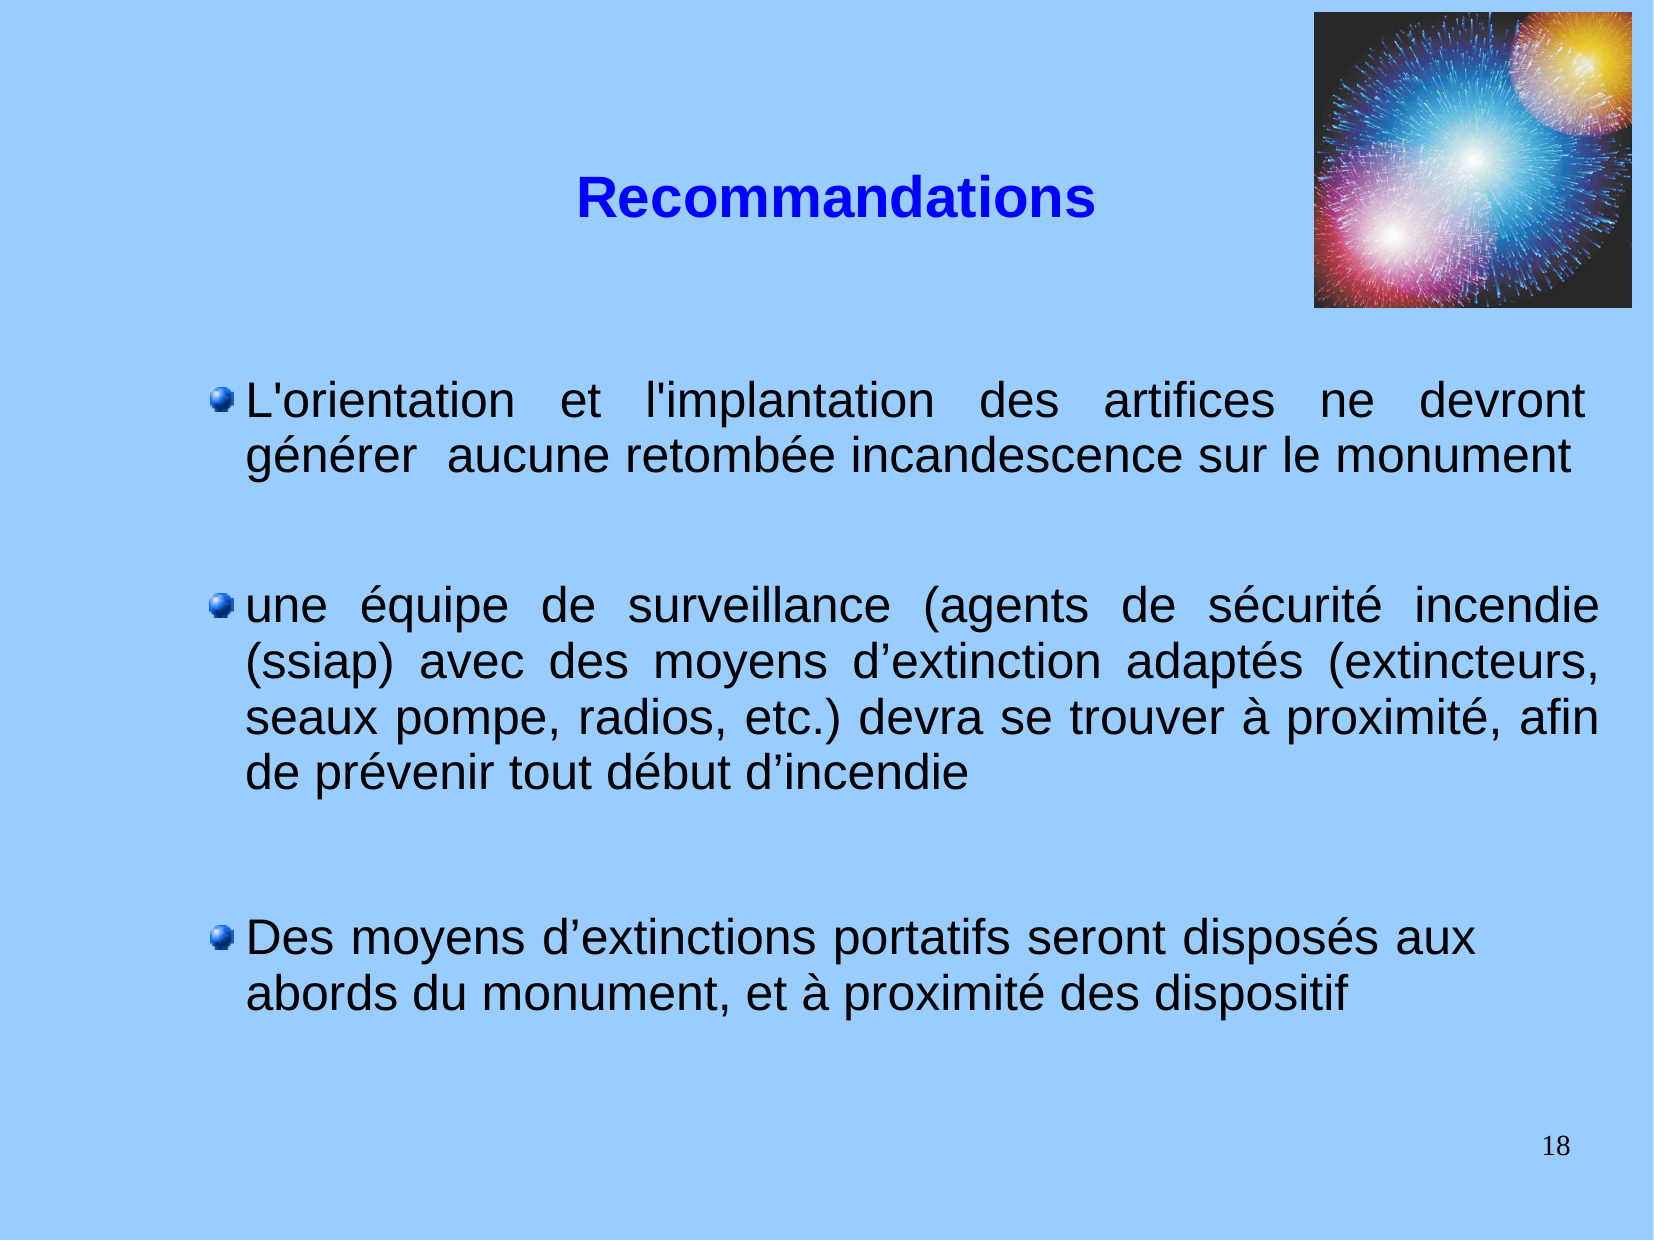

# Recommandations
L'orientation et l'implantation des artifices ne devront générer aucune retombée incandescence sur le monument
une équipe de surveillance (agents de sécurité incendie (ssiap) avec des moyens d’extinction adaptés (extincteurs, seaux pompe, radios, etc.) devra se trouver à proximité, afin de prévenir tout début d’incendie
Des moyens d’extinctions portatifs seront disposés aux abords du monument, et à proximité des dispositif
18